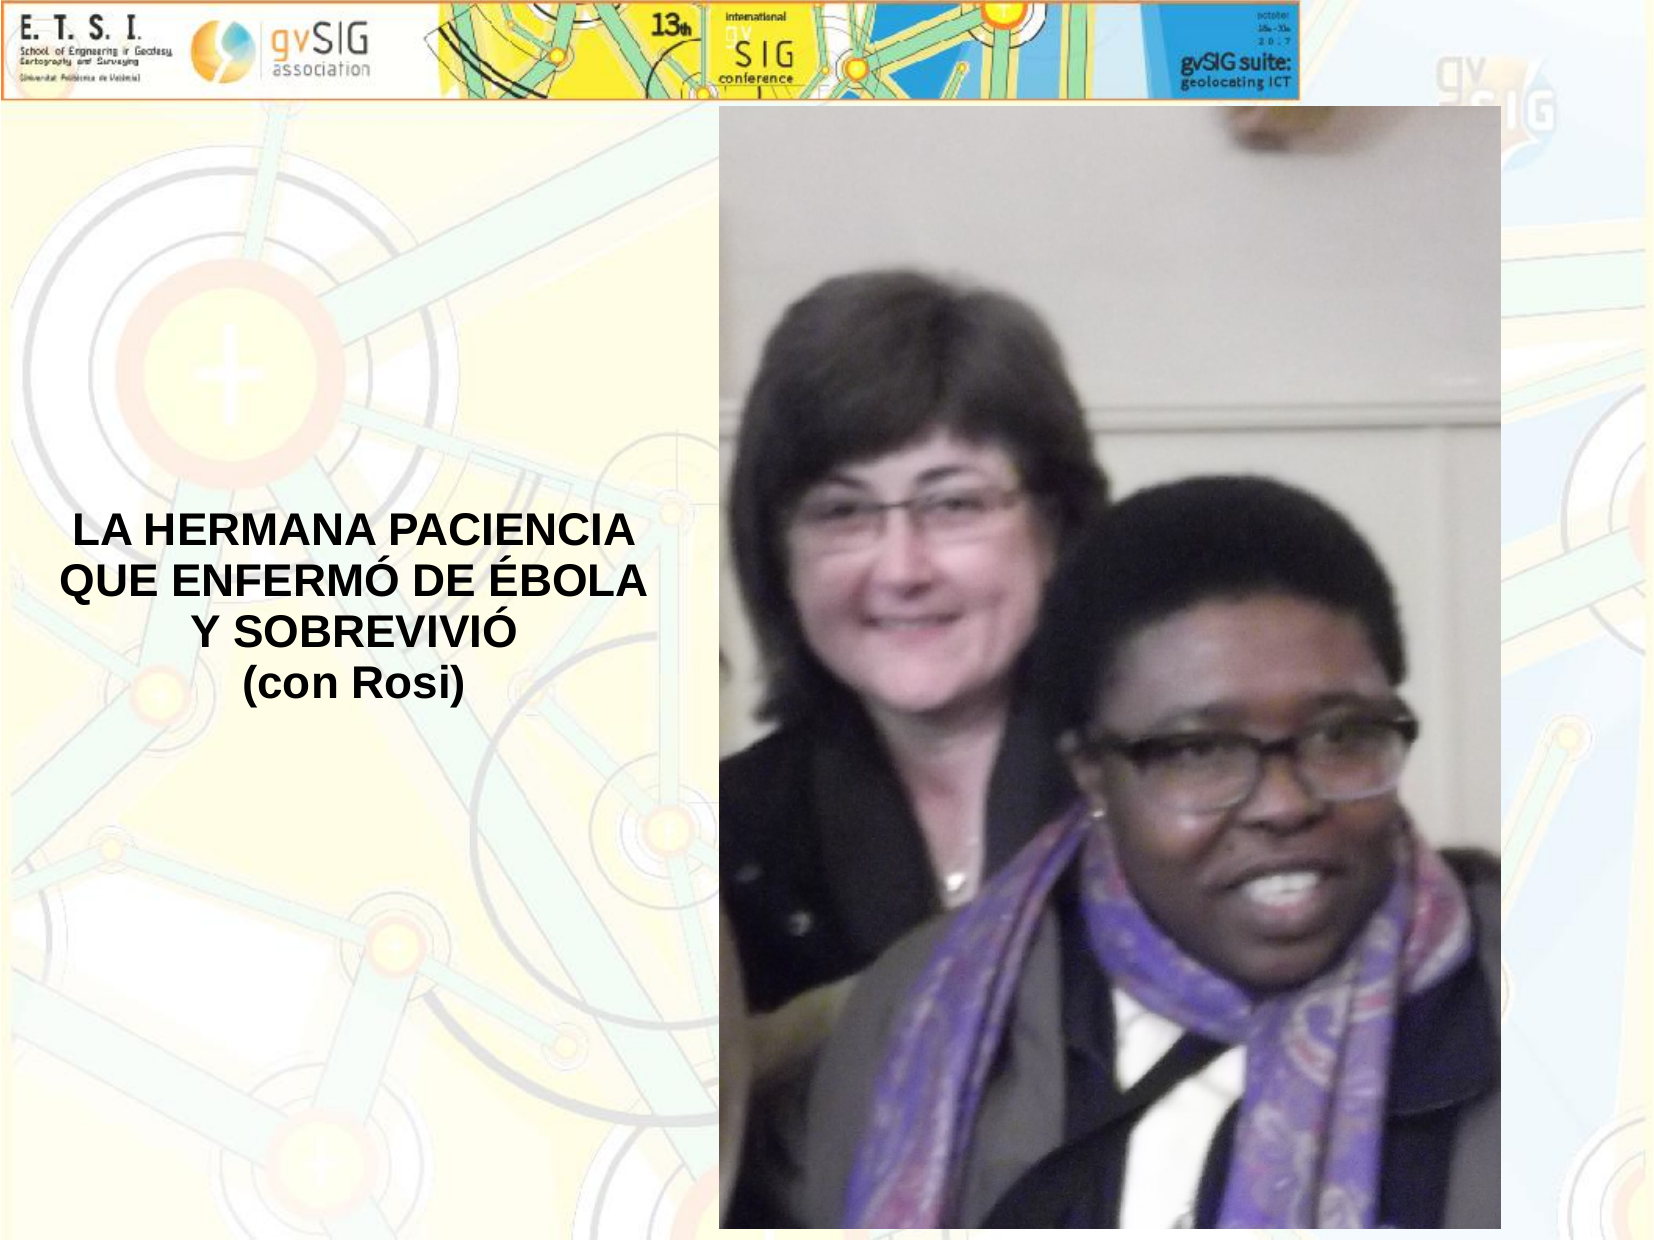

LA HERMANA PACIENCIA
QUE ENFERMÓ DE ÉBOLA
Y SOBREVIVIÓ
(con Rosi)